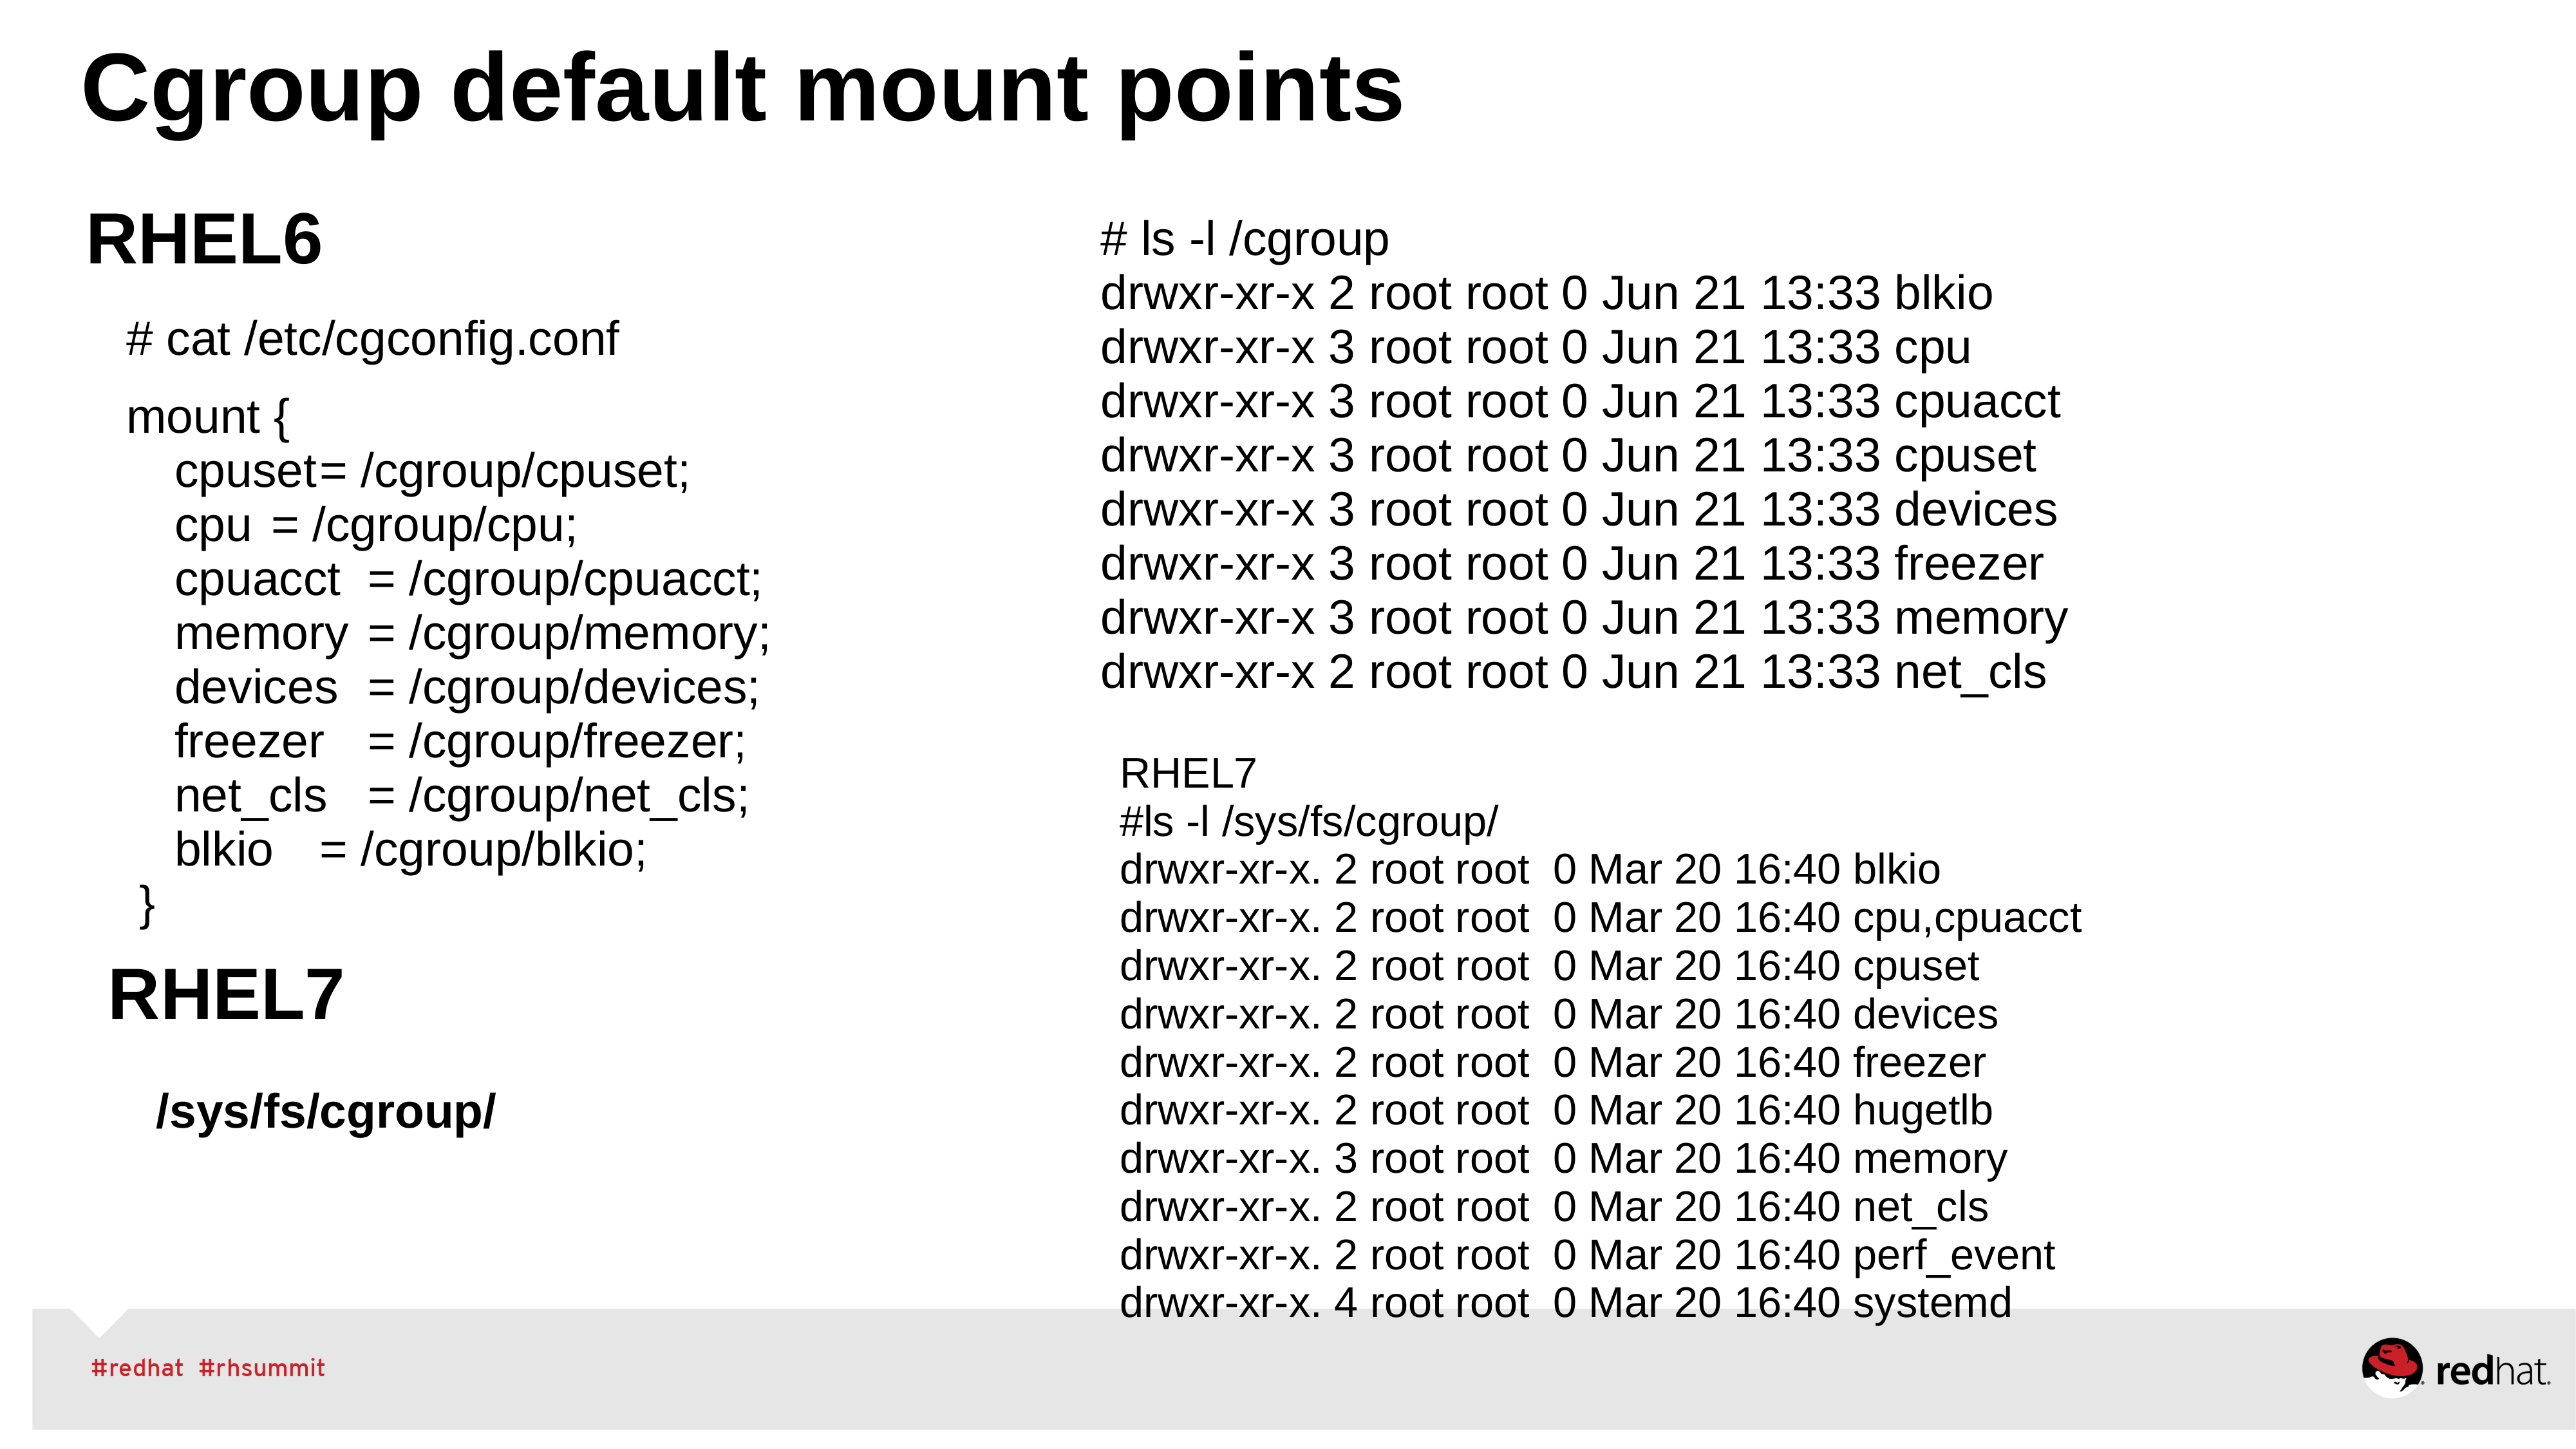

# Cgroup default mount points
RHEL6
# ls -l /cgroup
drwxr-xr-x 2 root root 0 Jun 21 13:33 blkio
drwxr-xr-x 3 root root 0 Jun 21 13:33 cpu
drwxr-xr-x 3 root root 0 Jun 21 13:33 cpuacct
drwxr-xr-x 3 root root 0 Jun 21 13:33 cpuset
drwxr-xr-x 3 root root 0 Jun 21 13:33 devices
drwxr-xr-x 3 root root 0 Jun 21 13:33 freezer
drwxr-xr-x 3 root root 0 Jun 21 13:33 memory
drwxr-xr-x 2 root root 0 Jun 21 13:33 net_cls
# cat /etc/cgconfig.conf
mount {
	cpuset	= /cgroup/cpuset;
	cpu	= /cgroup/cpu;
	cpuacct	= /cgroup/cpuacct;
	memory	= /cgroup/memory;
	devices	= /cgroup/devices;
	freezer	= /cgroup/freezer;
	net_cls	= /cgroup/net_cls;
	blkio	= /cgroup/blkio;
 }
RHEL7
#ls -l /sys/fs/cgroup/
drwxr-xr-x. 2 root root 0 Mar 20 16:40 blkio
drwxr-xr-x. 2 root root 0 Mar 20 16:40 cpu,cpuacct
drwxr-xr-x. 2 root root 0 Mar 20 16:40 cpuset
drwxr-xr-x. 2 root root 0 Mar 20 16:40 devices
drwxr-xr-x. 2 root root 0 Mar 20 16:40 freezer
drwxr-xr-x. 2 root root 0 Mar 20 16:40 hugetlb
drwxr-xr-x. 3 root root 0 Mar 20 16:40 memory
drwxr-xr-x. 2 root root 0 Mar 20 16:40 net_cls
drwxr-xr-x. 2 root root 0 Mar 20 16:40 perf_event
drwxr-xr-x. 4 root root 0 Mar 20 16:40 systemd
RHEL7
	/sys/fs/cgroup/